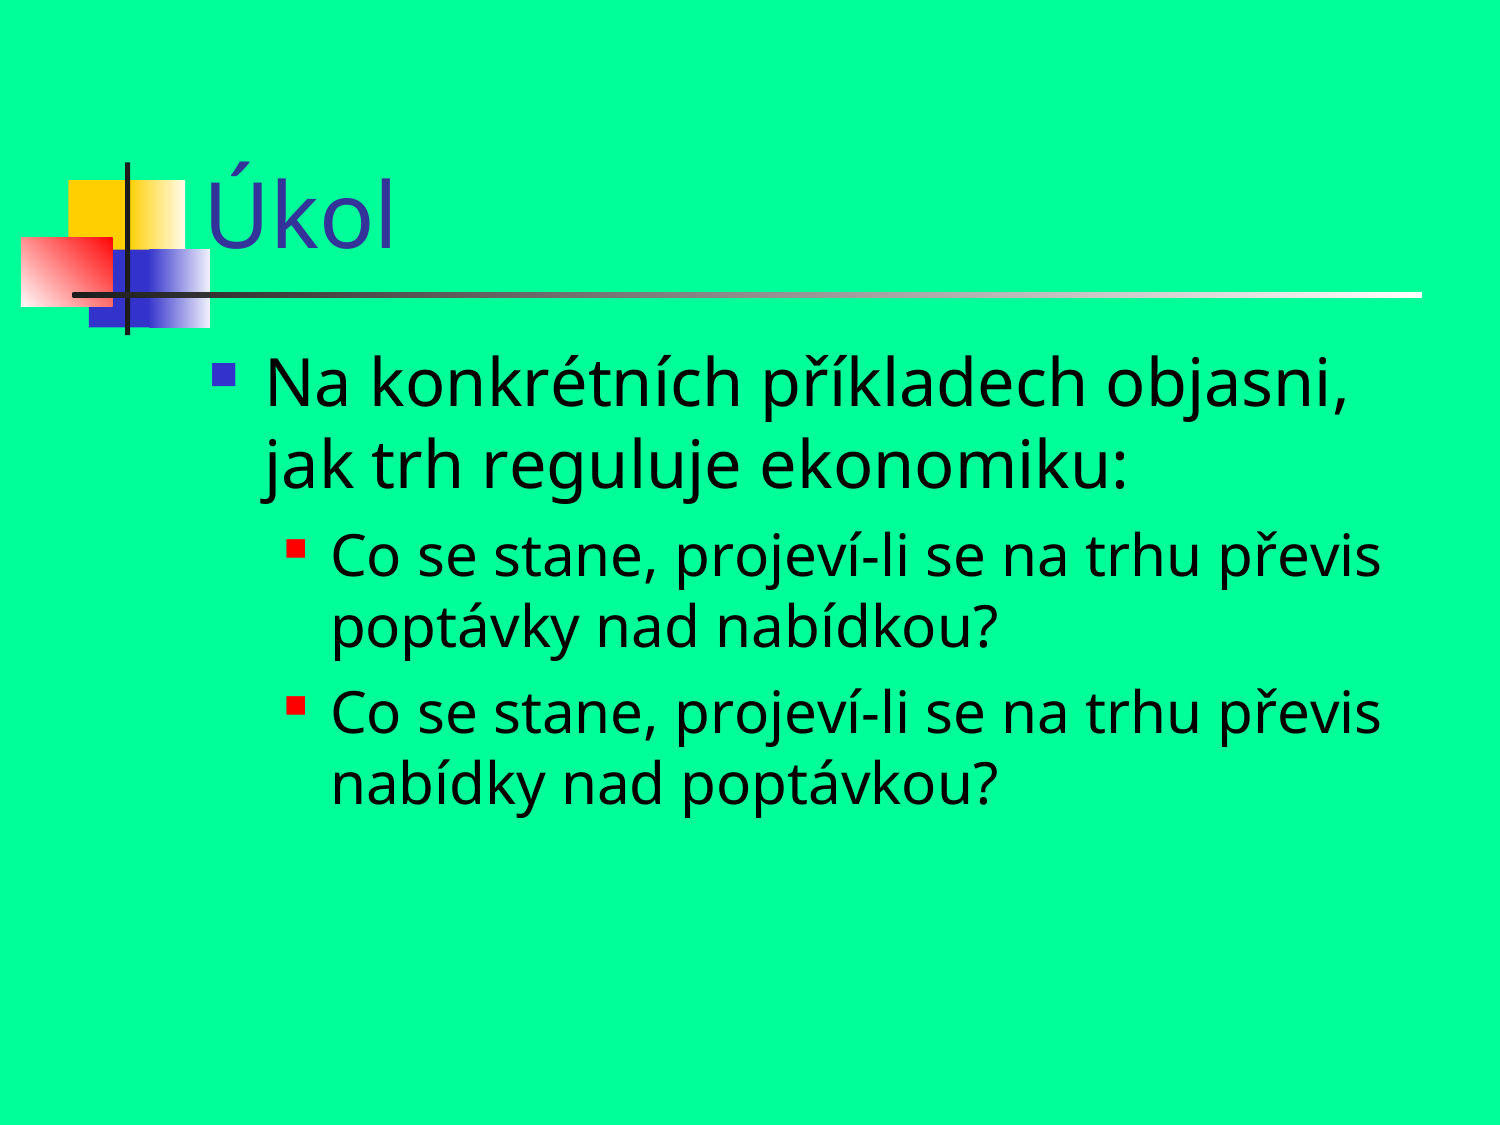

# Úkol
Na konkrétních příkladech objasni,
jak trh reguluje ekonomiku:
Co se stane, projeví-li se na trhu převis poptávky nad nabídkou?
Co se stane, projeví-li se na trhu převis nabídky nad poptávkou?